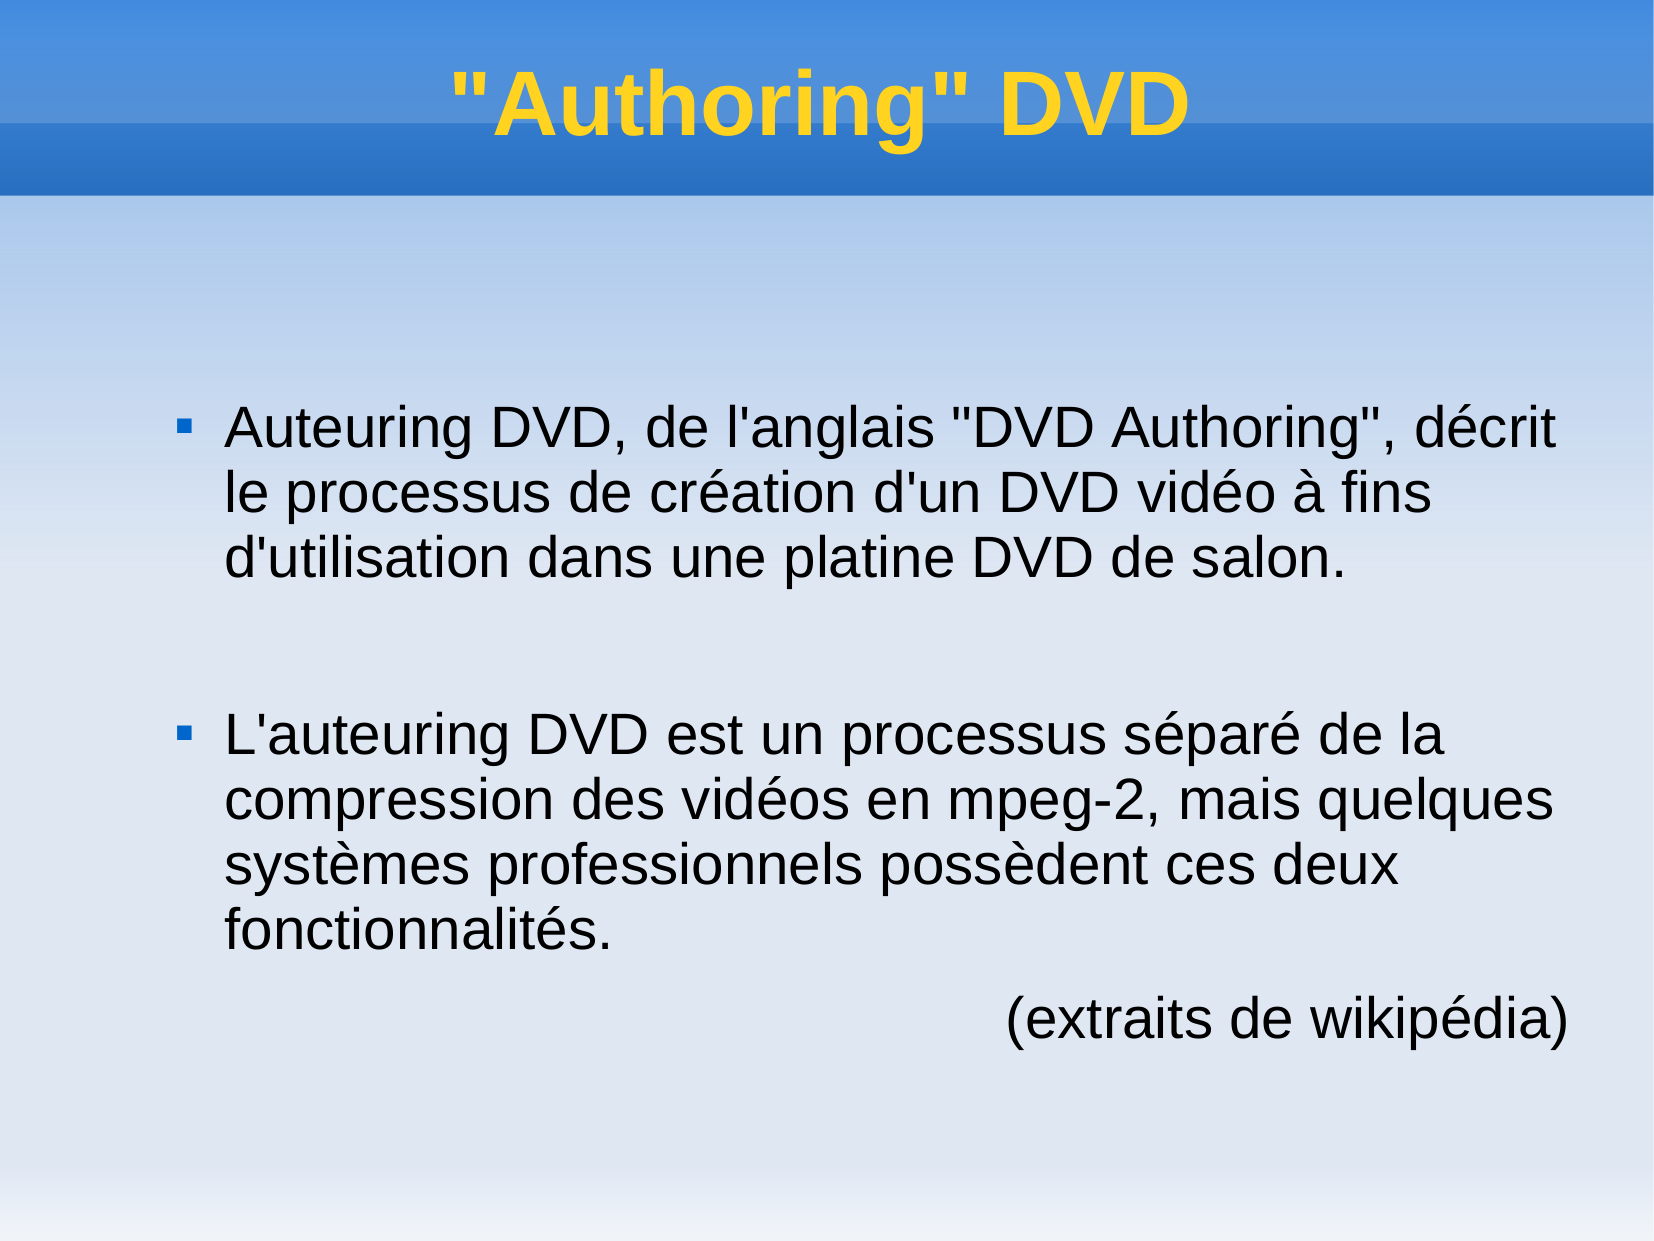

# "Authoring" DVD
Auteuring DVD, de l'anglais "DVD Authoring", décrit le processus de création d'un DVD vidéo à fins d'utilisation dans une platine DVD de salon.
L'auteuring DVD est un processus séparé de la compression des vidéos en mpeg-2, mais quelques systèmes professionnels possèdent ces deux fonctionnalités.
(extraits de wikipédia)